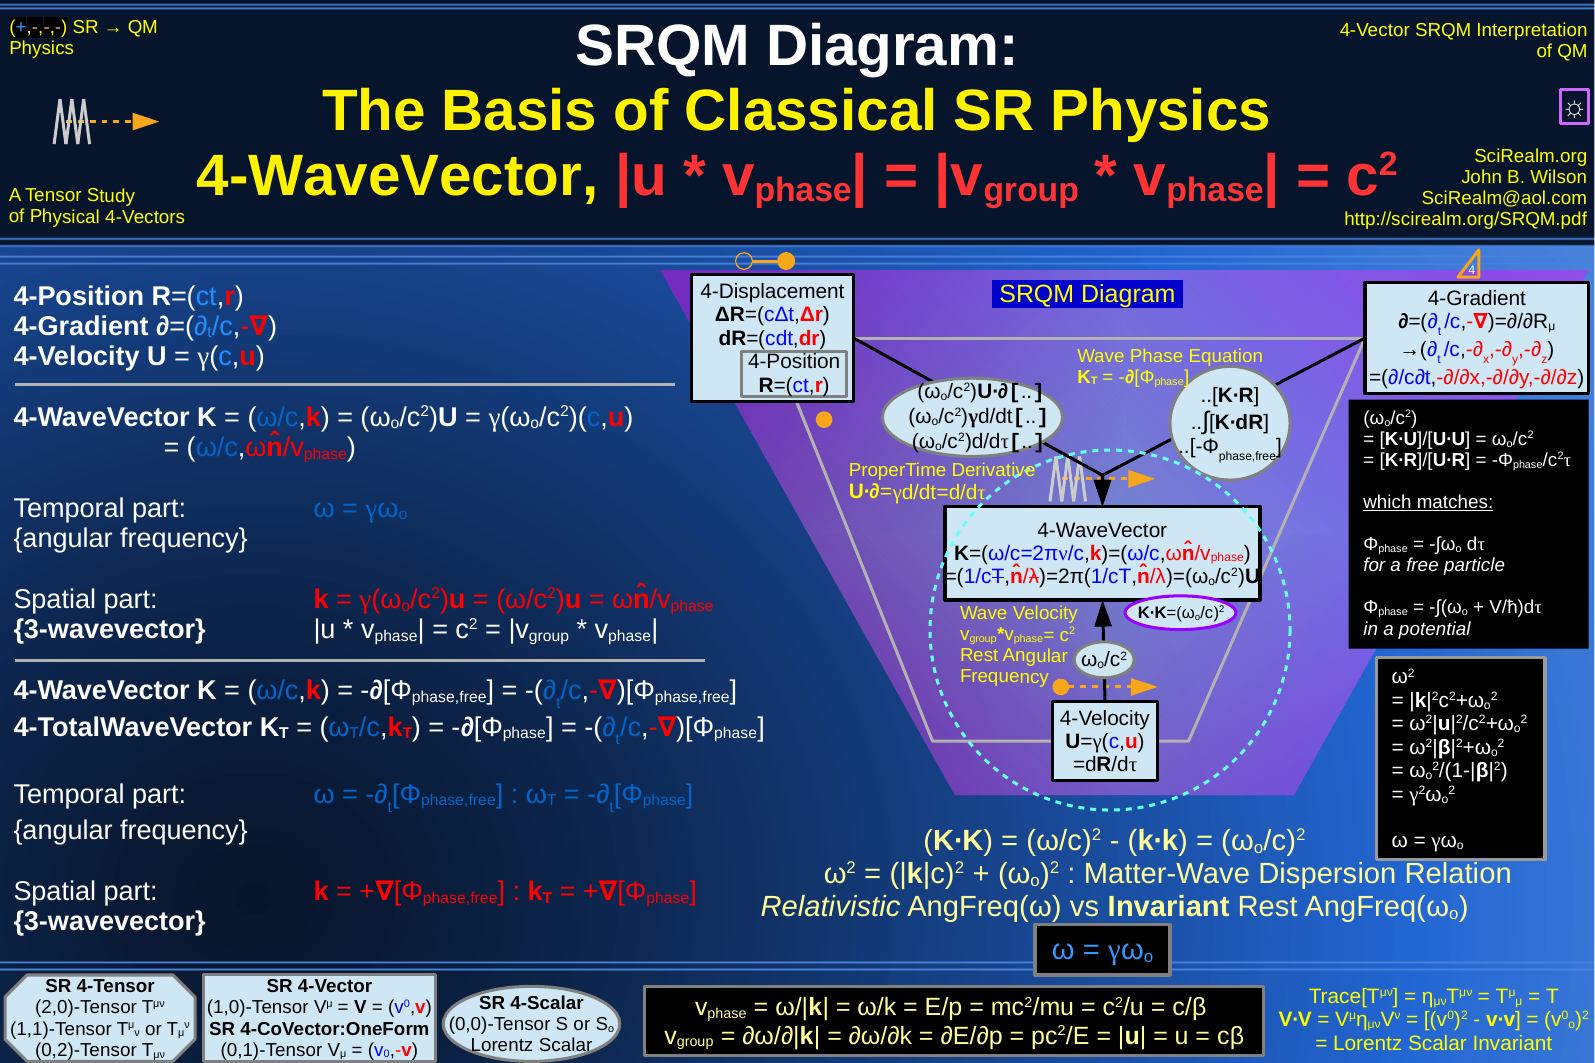

(+,-,-,-) SR → QM
Physics
A Tensor Study
of Physical 4-Vectors
# SRQM Diagram: The Basis of Classical SR Physics 4-WaveVector, |u * vphase| = |vgroup * vphase| = c2
4-Vector SRQM Interpretation
of QM
SciRealm.org
John B. Wilson
SciRealm@aol.com
http://scirealm.org/SRQM.pdf
☼
4
 SRQM Diagram
4-Position R=(ct,r)
4-Gradient ∂=(∂t/c,-∇)
4-Velocity U = γ(c,u)
4-WaveVector K = (ω/c,k) = (ωo/c2)U = γ(ωo/c2)(c,u)
		= (ω/c,ωn̂/vphase)
Temporal part:		ω = γωo
{angular frequency}
Spatial part: 		k = γ(ωo/c2)u = (ω/c2)u = ωn̂/vphase
{3-wavevector}		|u * vphase| = c2 = |vgroup * vphase|
4-WaveVector K = (ω/c,k) = -∂[Φphase,free] = -(∂t/c,-∇)[Φphase,free]
4-TotalWaveVector KT = (ωT/c,kT) = -∂[Φphase] = -(∂t/c,-∇)[Φphase]
Temporal part:		ω = -∂t[Φphase,free] : ωT = -∂t[Φphase]
{angular frequency}
Spatial part: 		k = +∇[Φphase,free] : kT = +∇[Φphase]
{3-wavevector}
4-Displacement
ΔR=(cΔt,Δr)
dR=(cdt,dr)
4-Gradient
∂=(∂t /c,-∇)=∂/∂Rμ
→(∂t /c,-∂x,-∂y,-∂z)
=(∂/c∂t,-∂/∂x,-∂/∂y,-∂/∂z)
Wave Phase Equation
KT = -∂[Φphase]
4-Position
R=(ct,r)
..[K∙R]
..∫[K∙dR]
..[-Φphase,free]
 (ωo/c2)U∙∂[..]
 (ωo/c2)γd/dt[..]
 (ωo/c2)d/dτ[..]
(ωo/c2)
= [K∙U]/[U∙U] = ωo/c2
= [K∙R]/[U∙R] = -Φphase/c2τ
which matches:
Φphase = -∫ωo dτ
for a free particle
Φphase = -∫(ωo + V/ћ)dτ
in a potential
ProperTime Derivative
U∙∂=γd/dt=d/dτ
4-WaveVector
K=(ω/c=2πν/c,k)=(ω/c,ωn̂/vphase)
=(1/cT,n̂/λ)=2π(1/cT,n̂/λ)=(ωo/c2)U
Wave Velocity
vgroup*vphase= c2
Rest Angular
Frequency
 K∙K=(ωo/c)2
ωo/c2
ω2
= |k|2c2+ωo2
= ω2|u|2/c2+ωo2
= ω2|β|2+ωo2
= ωo2/(1-|β|2)
= γ2ωo2
ω = γωo
4-Velocity
U=γ(c,u)
=dR/dτ
(K∙K) = (ω/c)2 - (k∙k) = (ωo/c)2
 ω2 = (|k|c)2 + (ωo)2 : Matter-Wave Dispersion Relation
Relativistic AngFreq(ω) vs Invariant Rest AngFreq(ωo)
ω = γωo
SR 4-Tensor
(2,0)-Tensor Tμν
(1,1)-Tensor Tμν or Tμν
(0,2)-Tensor Tμν
SR 4-Vector
(1,0)-Tensor Vμ = V = (v0,v)
SR 4-CoVector:OneForm
(0,1)-Tensor Vμ = (v0,-v)
Trace[Tμν] = ημνTμν = Tμμ = T
V∙V = VμημνVν = [(v0)2 - v∙v] = (v0o)2
= Lorentz Scalar Invariant
SR 4-Scalar
(0,0)-Tensor S or So
Lorentz Scalar
vphase = ω/|k| = ω/k = E/p = mc2/mu = c2/u = c/β
vgroup = ∂ω/∂|k| = ∂ω/∂k = ∂E/∂p = pc2/E = |u| = u = cβ